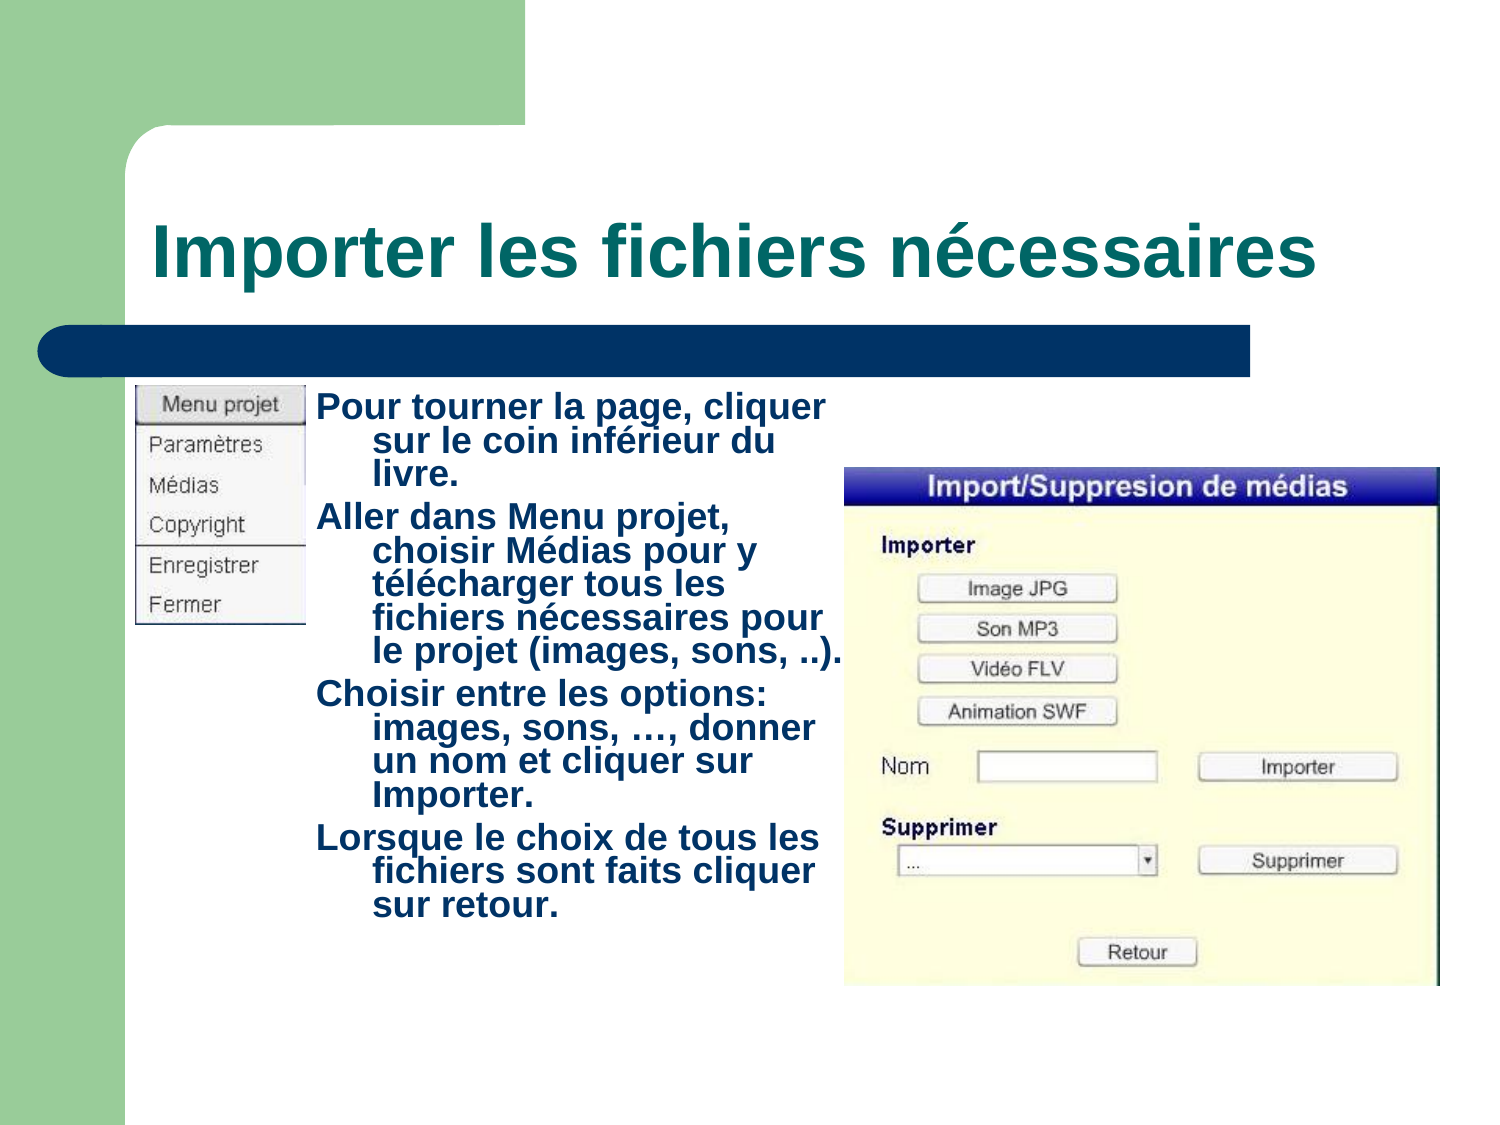

# Importer les fichiers nécessaires
Pour tourner la page, cliquer sur le coin inférieur du livre.
Aller dans Menu projet, choisir Médias pour y télécharger tous les fichiers nécessaires pour le projet (images, sons, ..).
Choisir entre les options: images, sons, …, donner un nom et cliquer sur Importer.
Lorsque le choix de tous les fichiers sont faits cliquer sur retour.